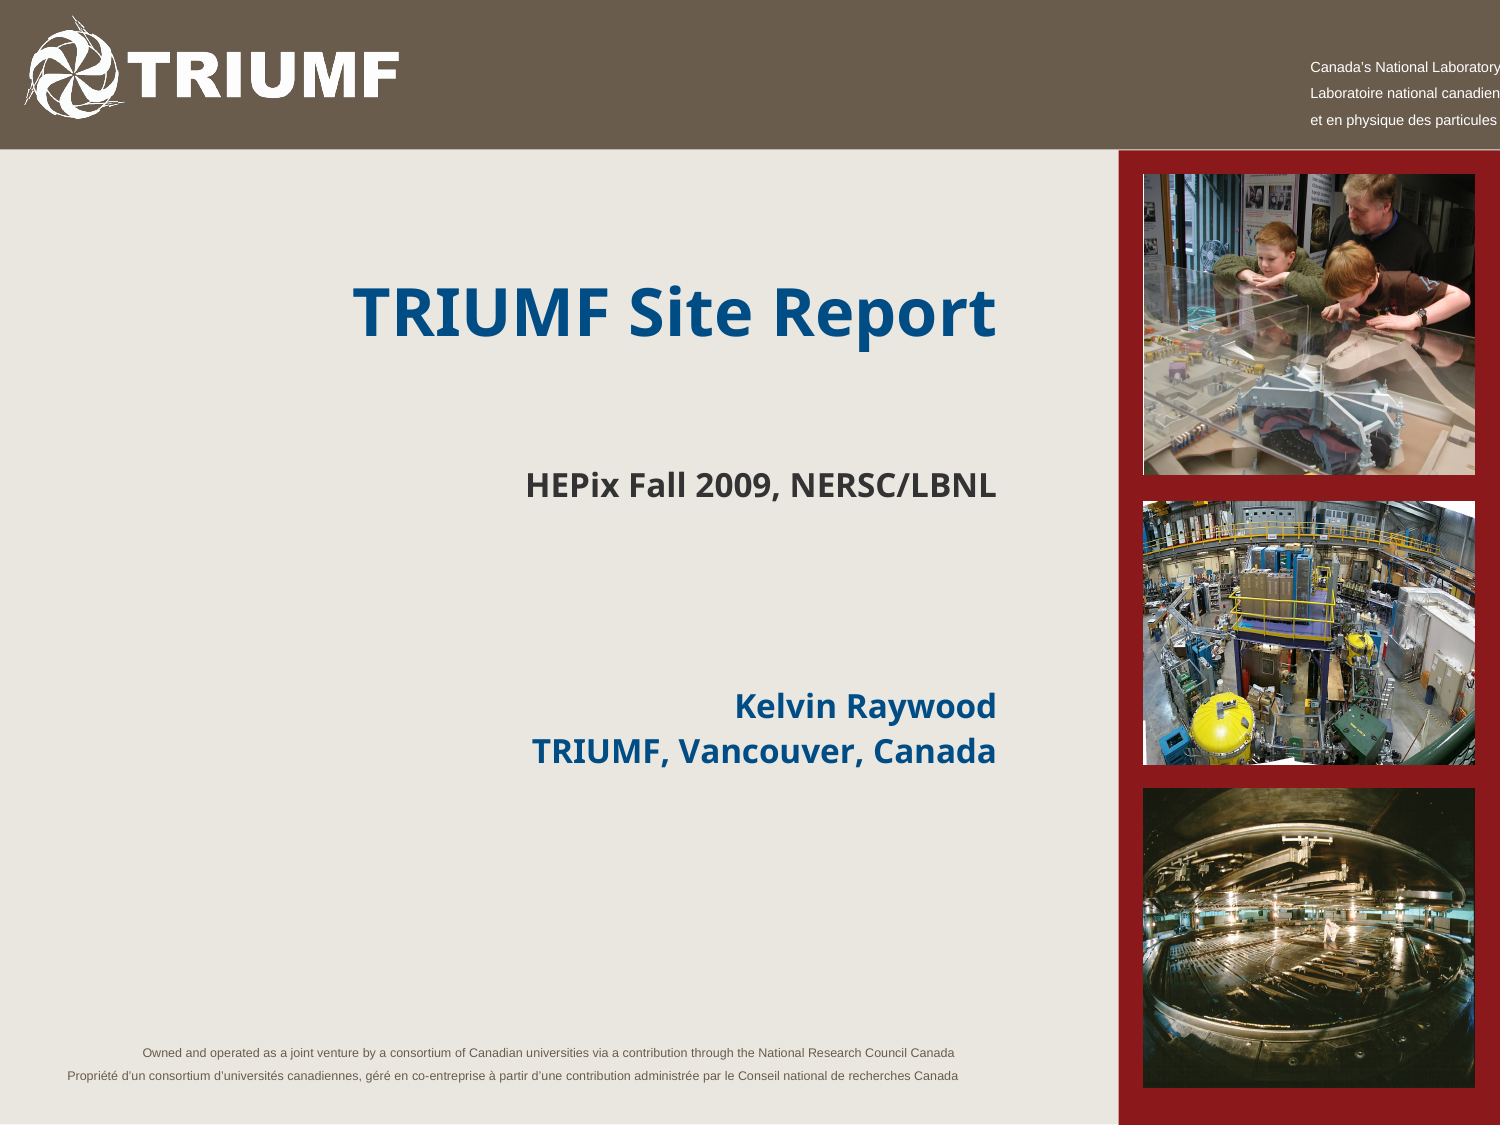

Canada’s National Laboratory for Particle and Nuclear Physics
Laboratoire national canadien pour la recherche en physique nucléaire
et en physique des particules
TRIUMF Site Report
HEPix Fall 2009, NERSC/LBNL
Kelvin Raywood
TRIUMF, Vancouver, Canada
Owned and operated as a joint venture by a consortium of Canadian universities via a contribution through the National Research Council Canada
Propriété d’un consortium d’universités canadiennes, géré en co-entreprise à partir d’une contribution administrée par le Conseil national de recherches Canada